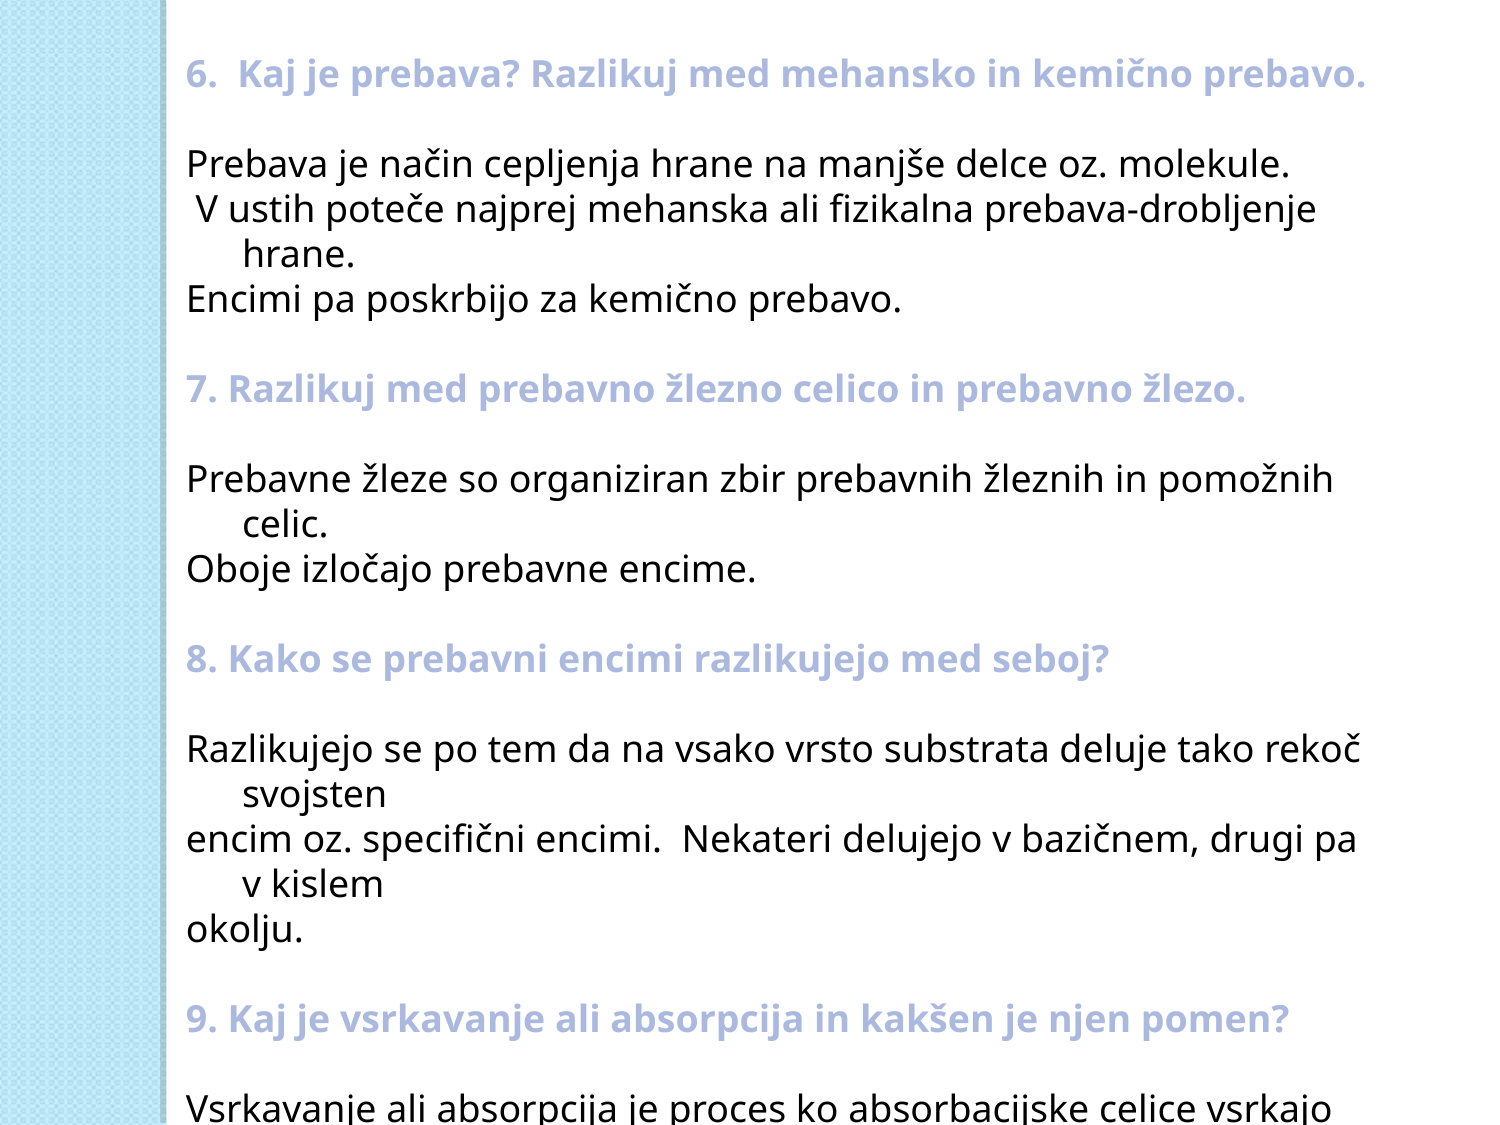

6. Kaj je prebava? Razlikuj med mehansko in kemično prebavo.
Prebava je način cepljenja hrane na manjše delce oz. molekule.
 V ustih poteče najprej mehanska ali fizikalna prebava-drobljenje hrane.
Encimi pa poskrbijo za kemično prebavo.
7. Razlikuj med prebavno žlezno celico in prebavno žlezo.
Prebavne žleze so organiziran zbir prebavnih žleznih in pomožnih celic.
Oboje izločajo prebavne encime.
8. Kako se prebavni encimi razlikujejo med seboj?
Razlikujejo se po tem da na vsako vrsto substrata deluje tako rekoč svojsten
encim oz. specifični encimi. Nekateri delujejo v bazičnem, drugi pa v kislem
okolju.
9. Kaj je vsrkavanje ali absorpcija in kakšen je njen pomen?
Vsrkavanje ali absorpcija je proces ko absorbacijske celice vsrkajo hranilne
molekule,vitamine ali minerale in ti preidejo iz prebavnega trakta v kri
oziroma limfo.